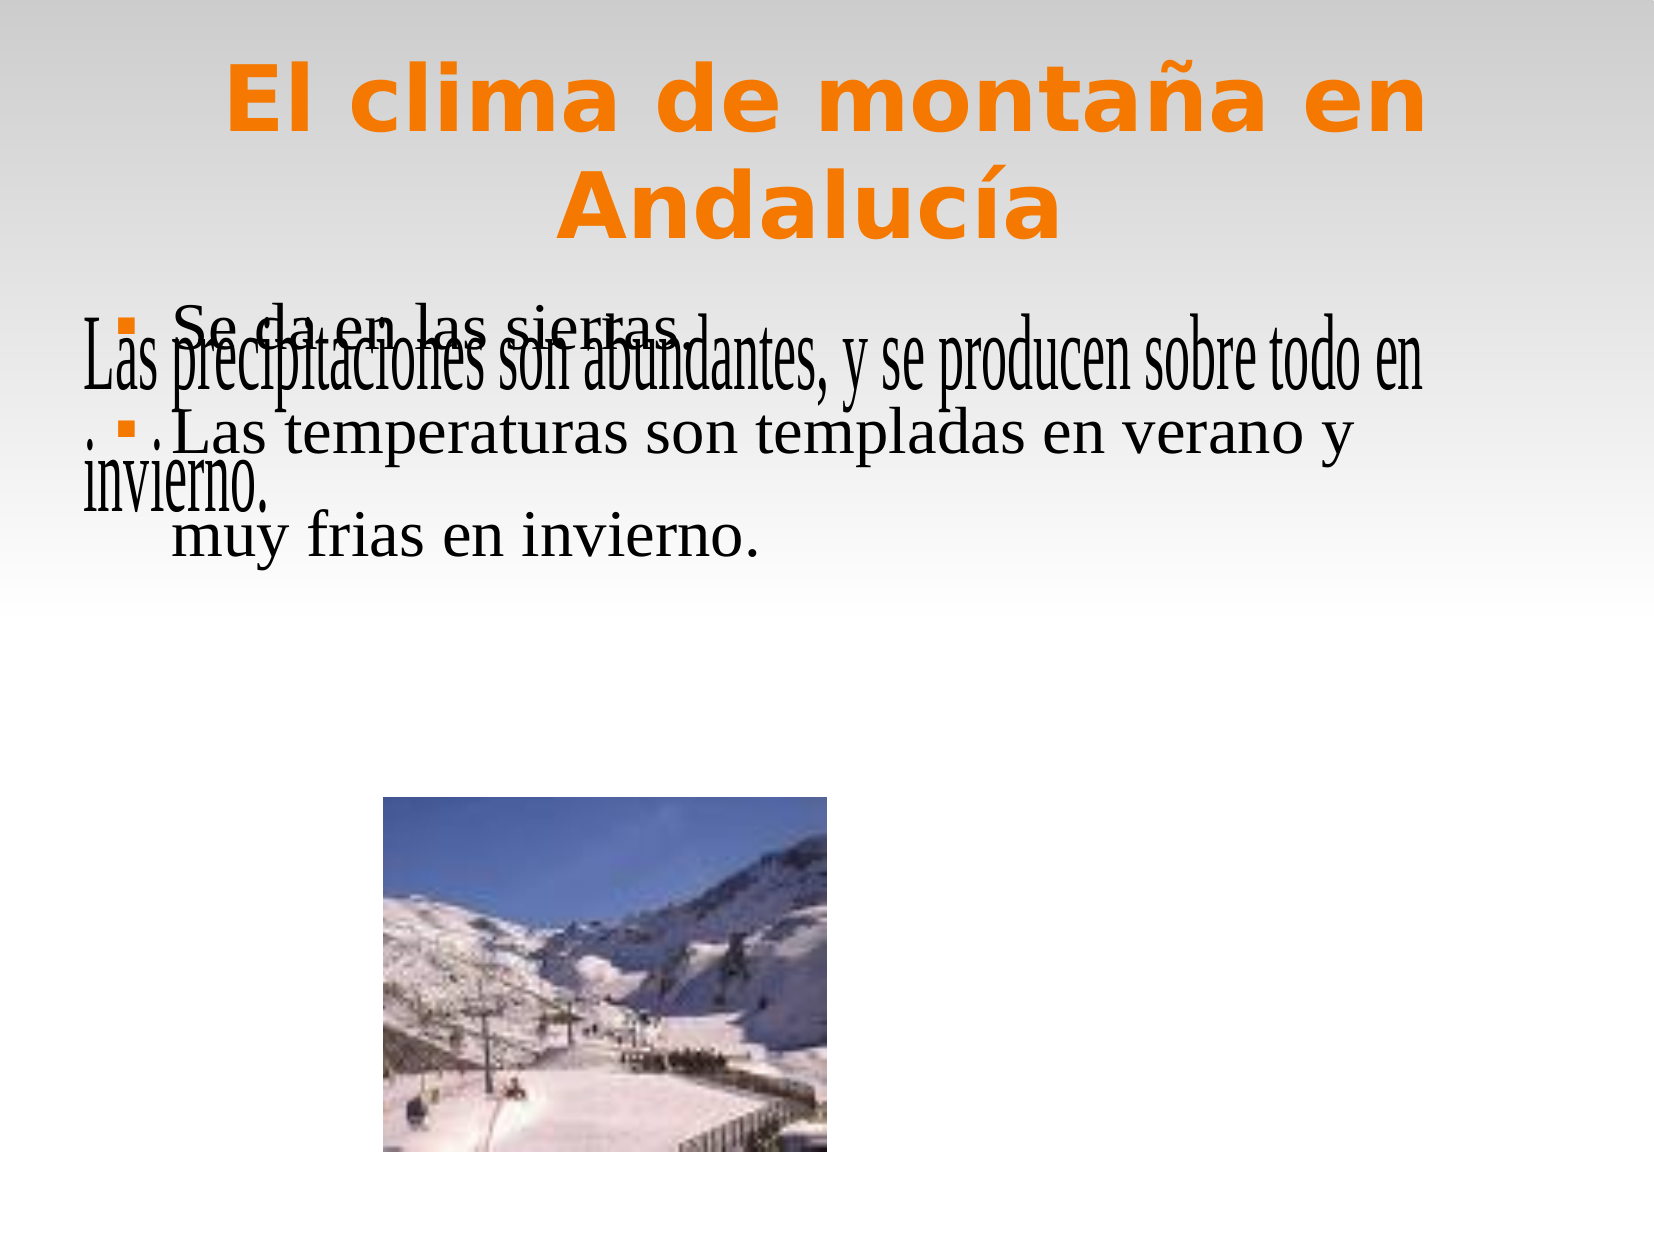

# El clima de montaña en Andalucía
Se da en las sierras.
Las temperaturas son templadas en verano y
muy frias en invierno.